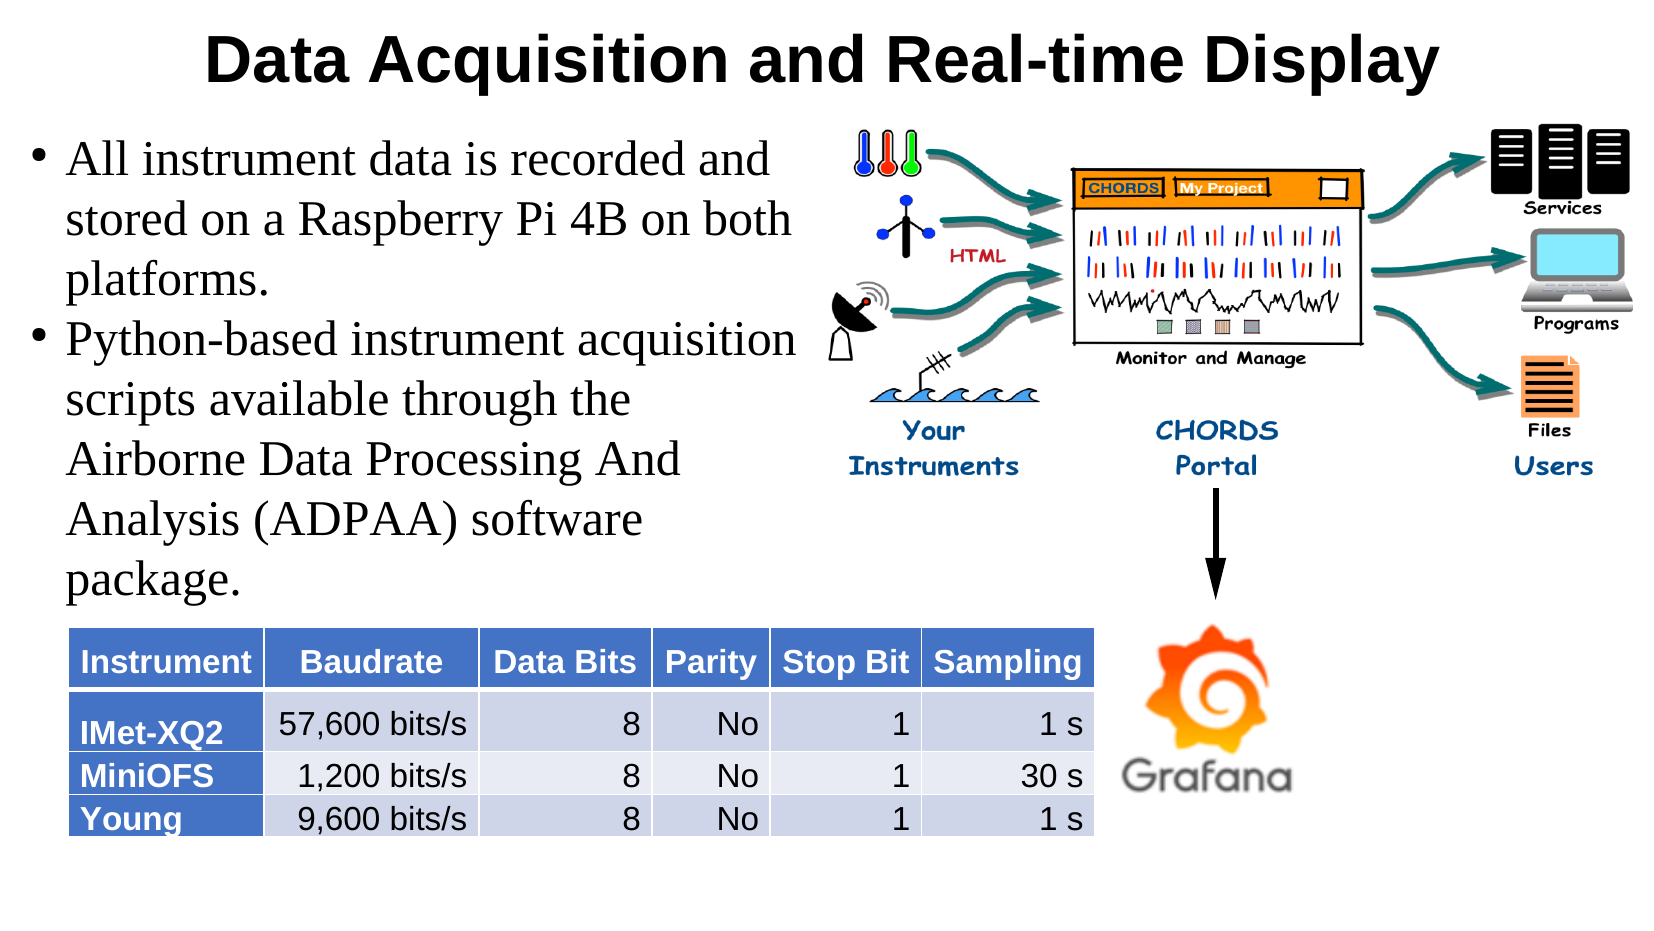

# Data Acquisition and Real-time Display
All instrument data is recorded and stored on a Raspberry Pi 4B on both platforms.
Python-based instrument acquisition scripts available through the Airborne Data Processing And Analysis (ADPAA) software package.
| Instrument | Baudrate | Data Bits | Parity | Stop Bit | Sampling |
| --- | --- | --- | --- | --- | --- |
| IMet-XQ2 | 57,600 bits/s | 8 | No | 1 | 1 s |
| MiniOFS | 1,200 bits/s | 8 | No | 1 | 30 s |
| Young | 9,600 bits/s | 8 | No | 1 | 1 s |